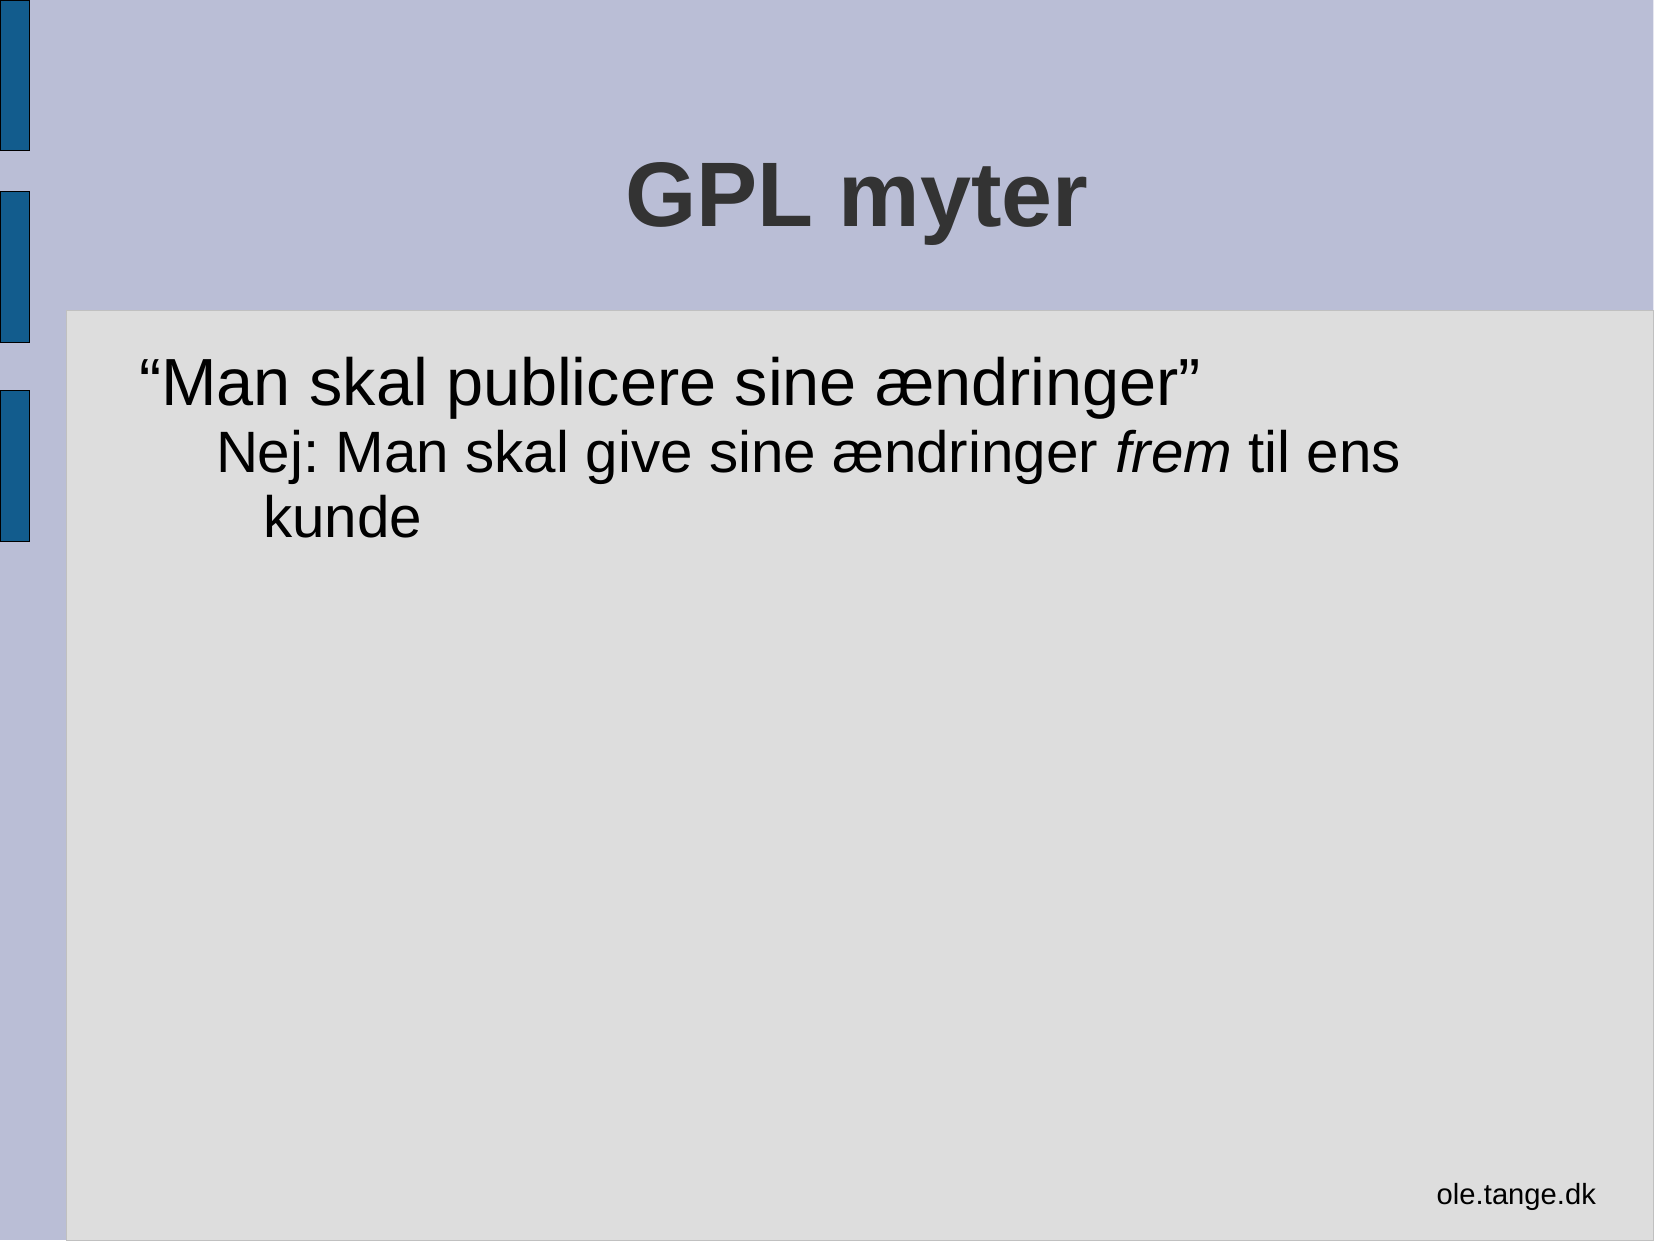

# GPL myter
“Man skal publicere sine ændringer”
Nej: Man skal give sine ændringer frem til ens kunde